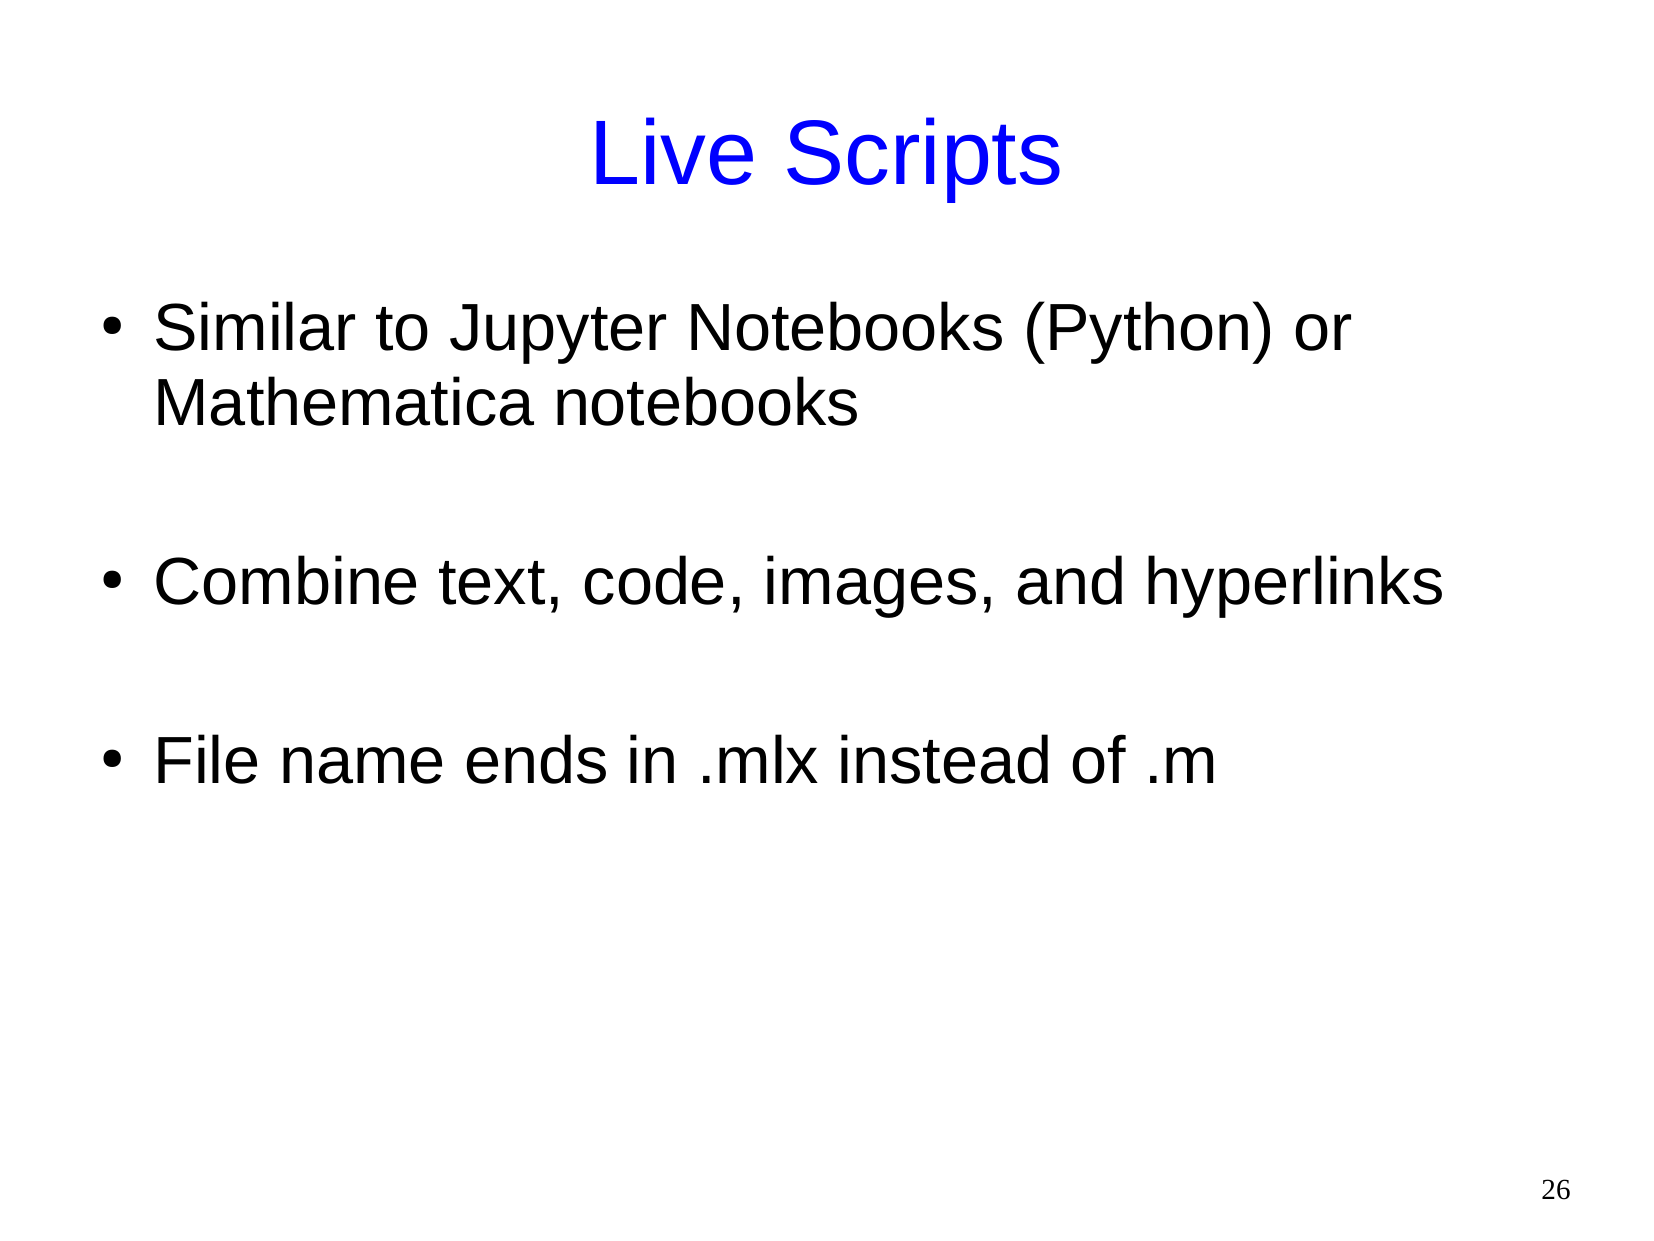

# Live Scripts
Similar to Jupyter Notebooks (Python) or Mathematica notebooks
Combine text, code, images, and hyperlinks
File name ends in .mlx instead of .m
26